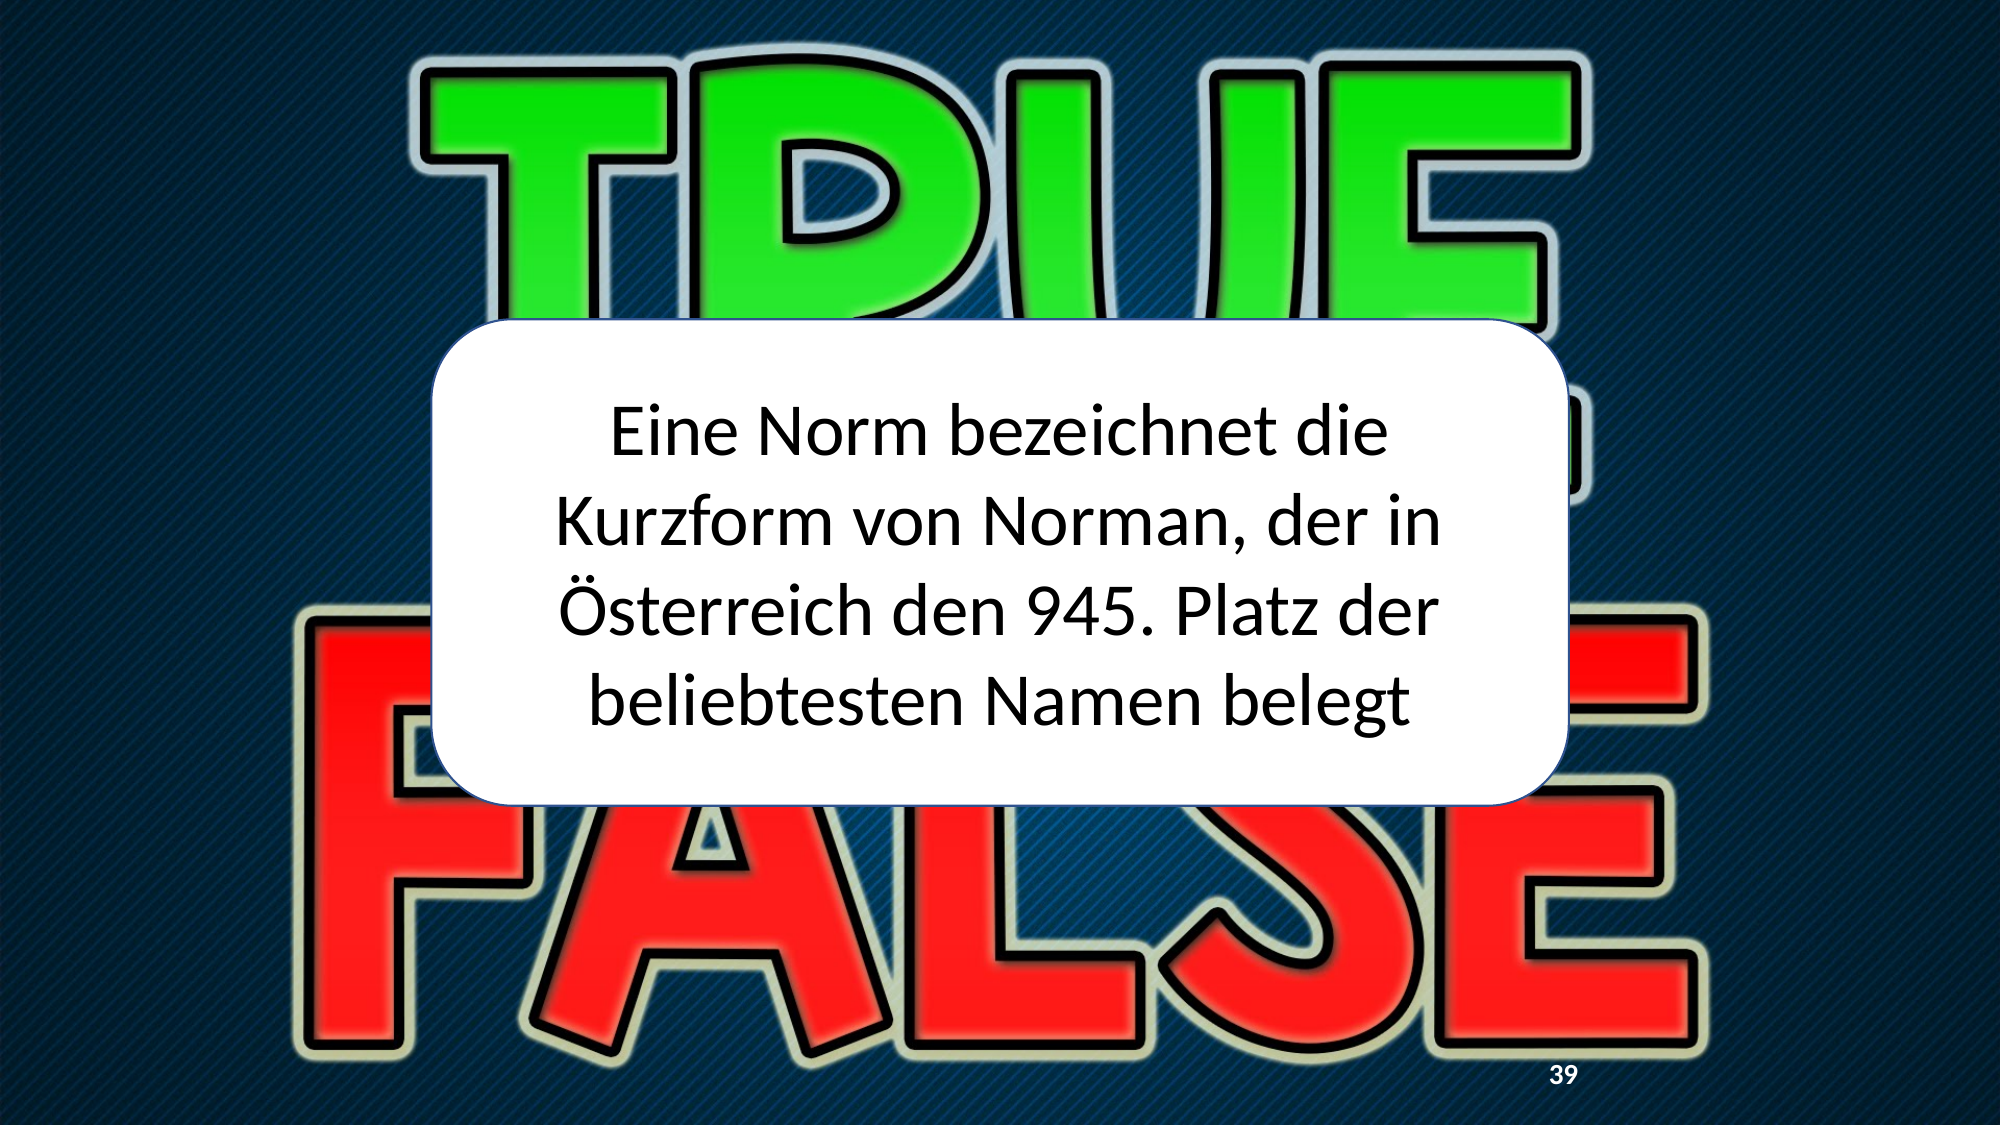

Eine Norm bezeichnet die Kurzform von Norman, der in Österreich den 945. Platz der beliebtesten Namen belegt
39